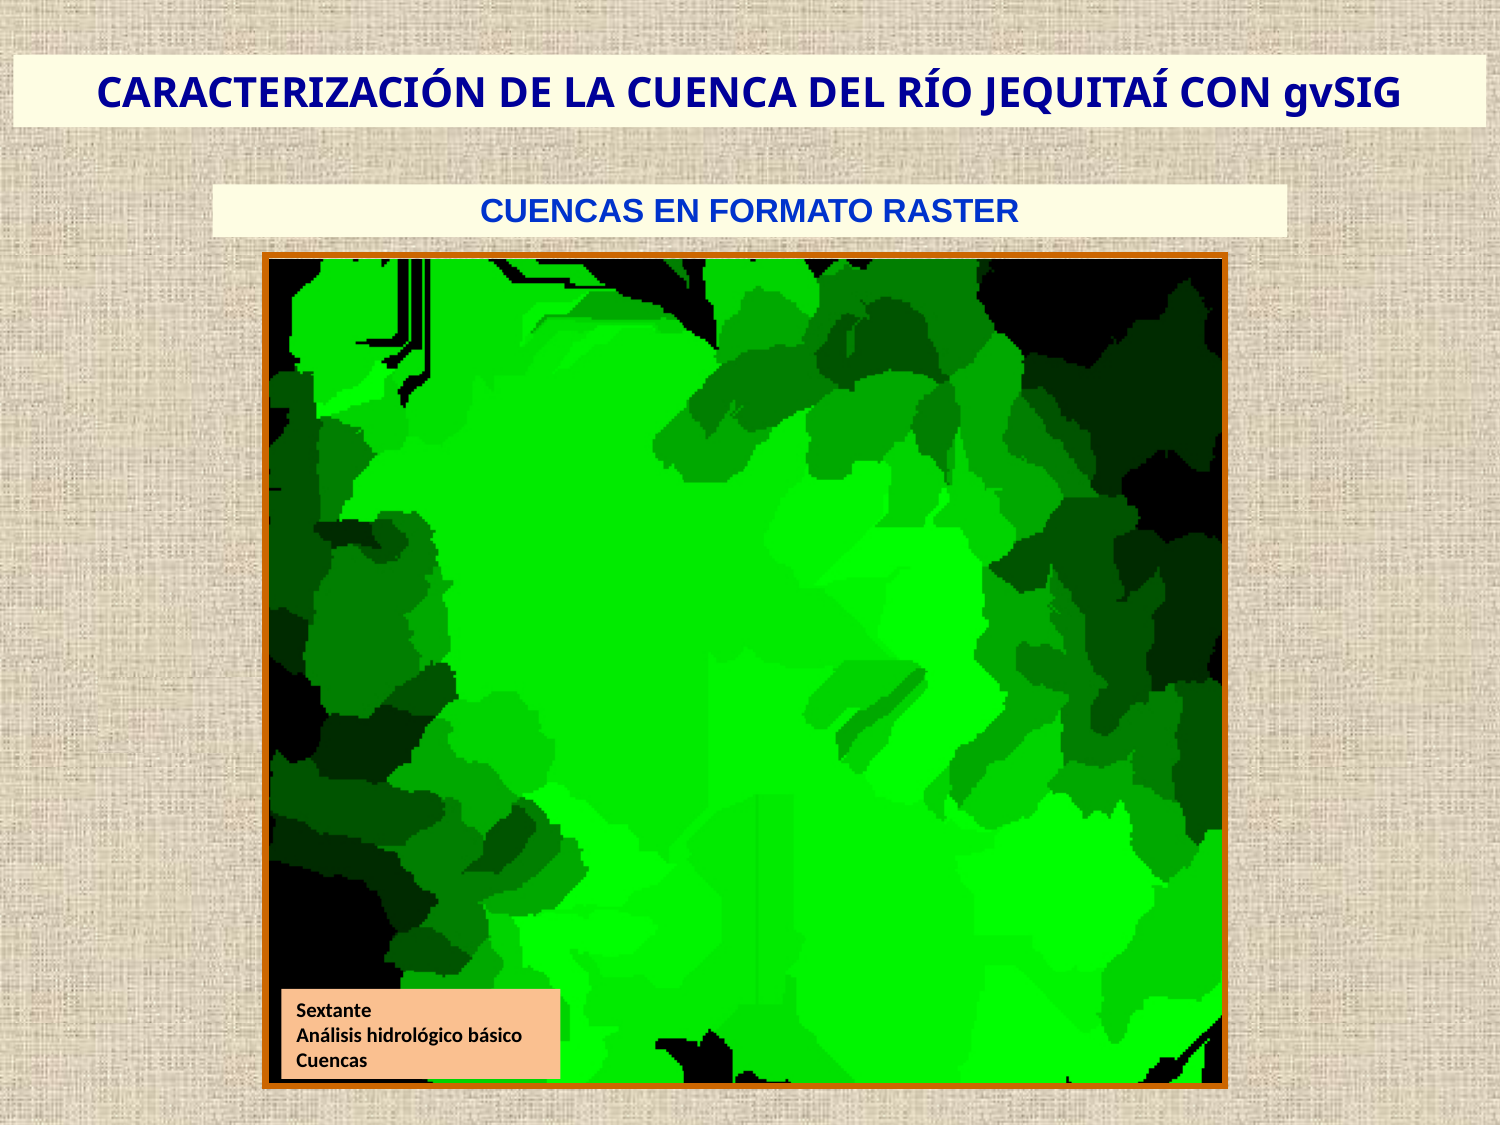

CARACTERIZACIÓN DE LA CUENCA DEL RÍO JEQUITAÍ CON gvSIG
CUENCAS EN FORMATO RASTER
Sextante
Análisis hidrológico básico
Cuencas